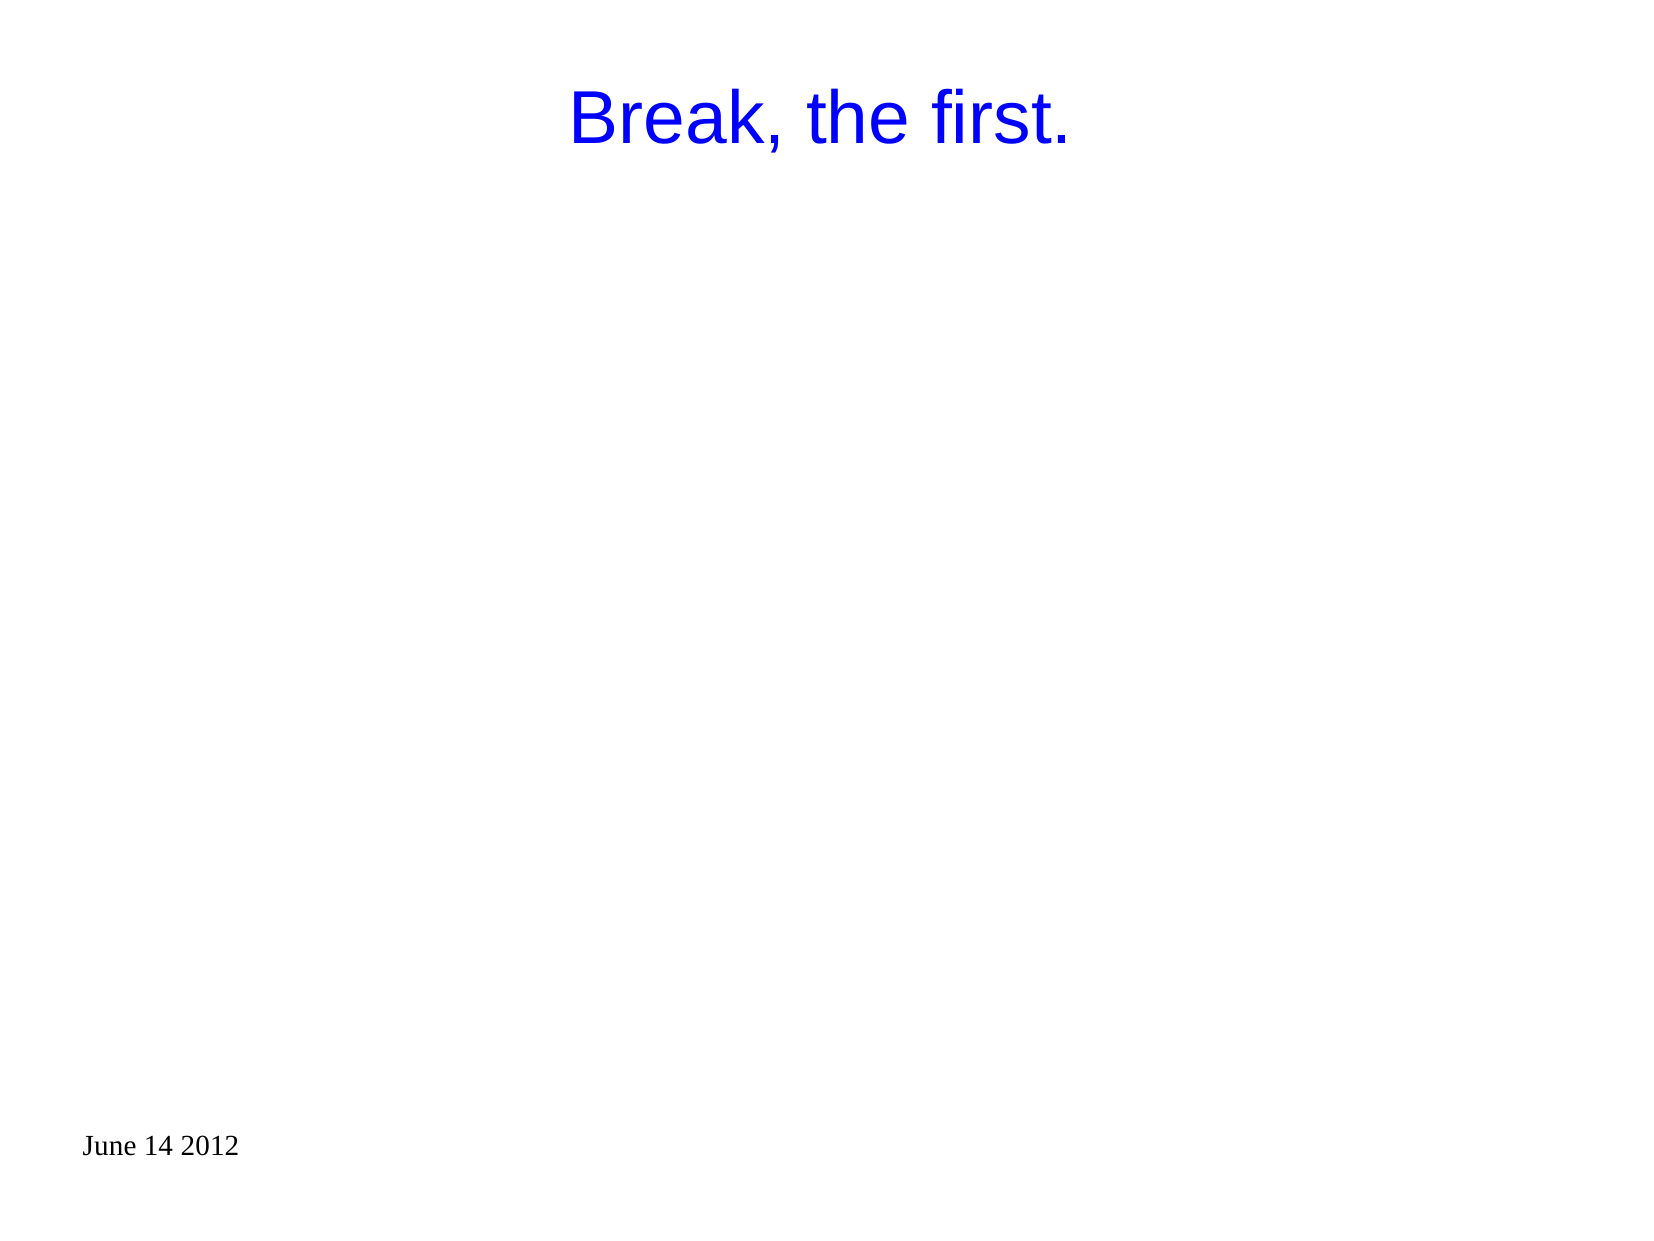

# Break, the first.
June 14 2012